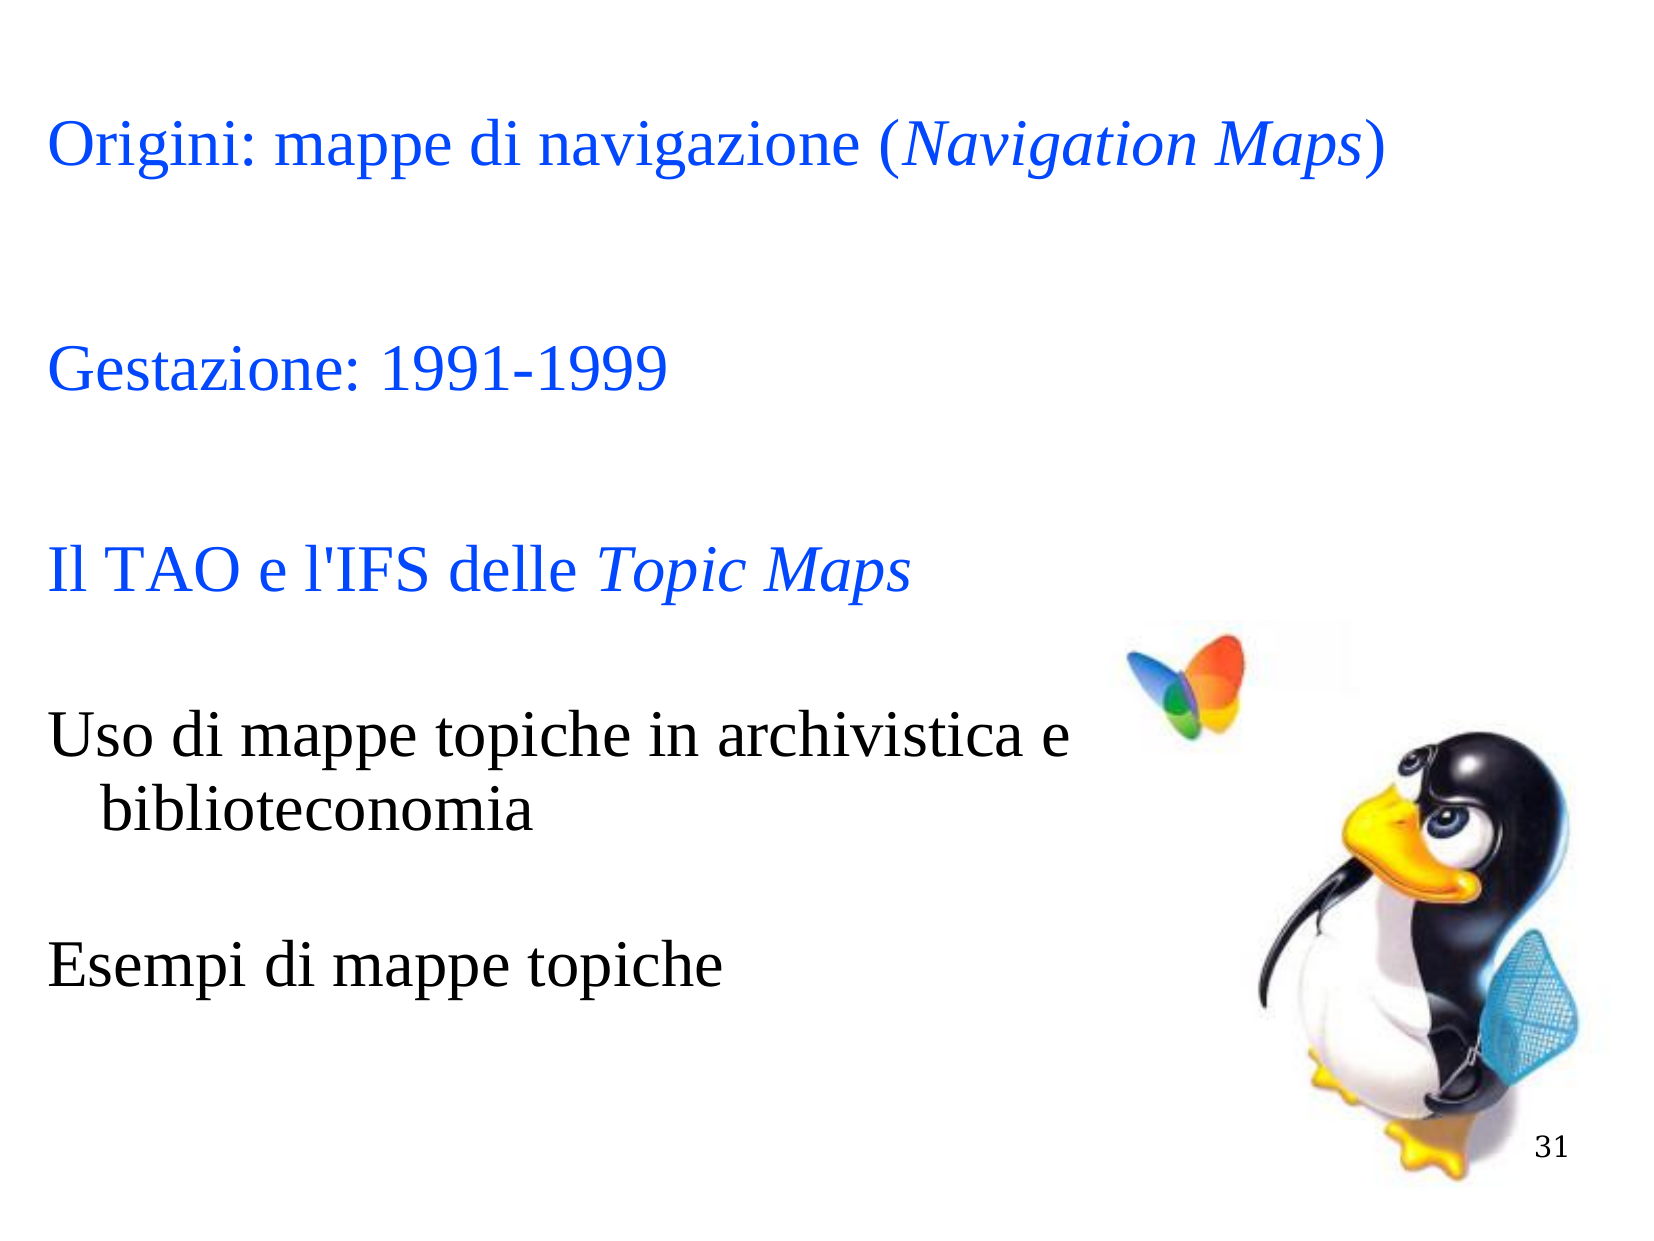

# Origini: mappe di navigazione (Navigation Maps)
Gestazione: 1991-1999
Il TAO e l'IFS delle Topic Maps
Uso di mappe topiche in archivistica e biblioteconomia
Esempi di mappe topiche
31